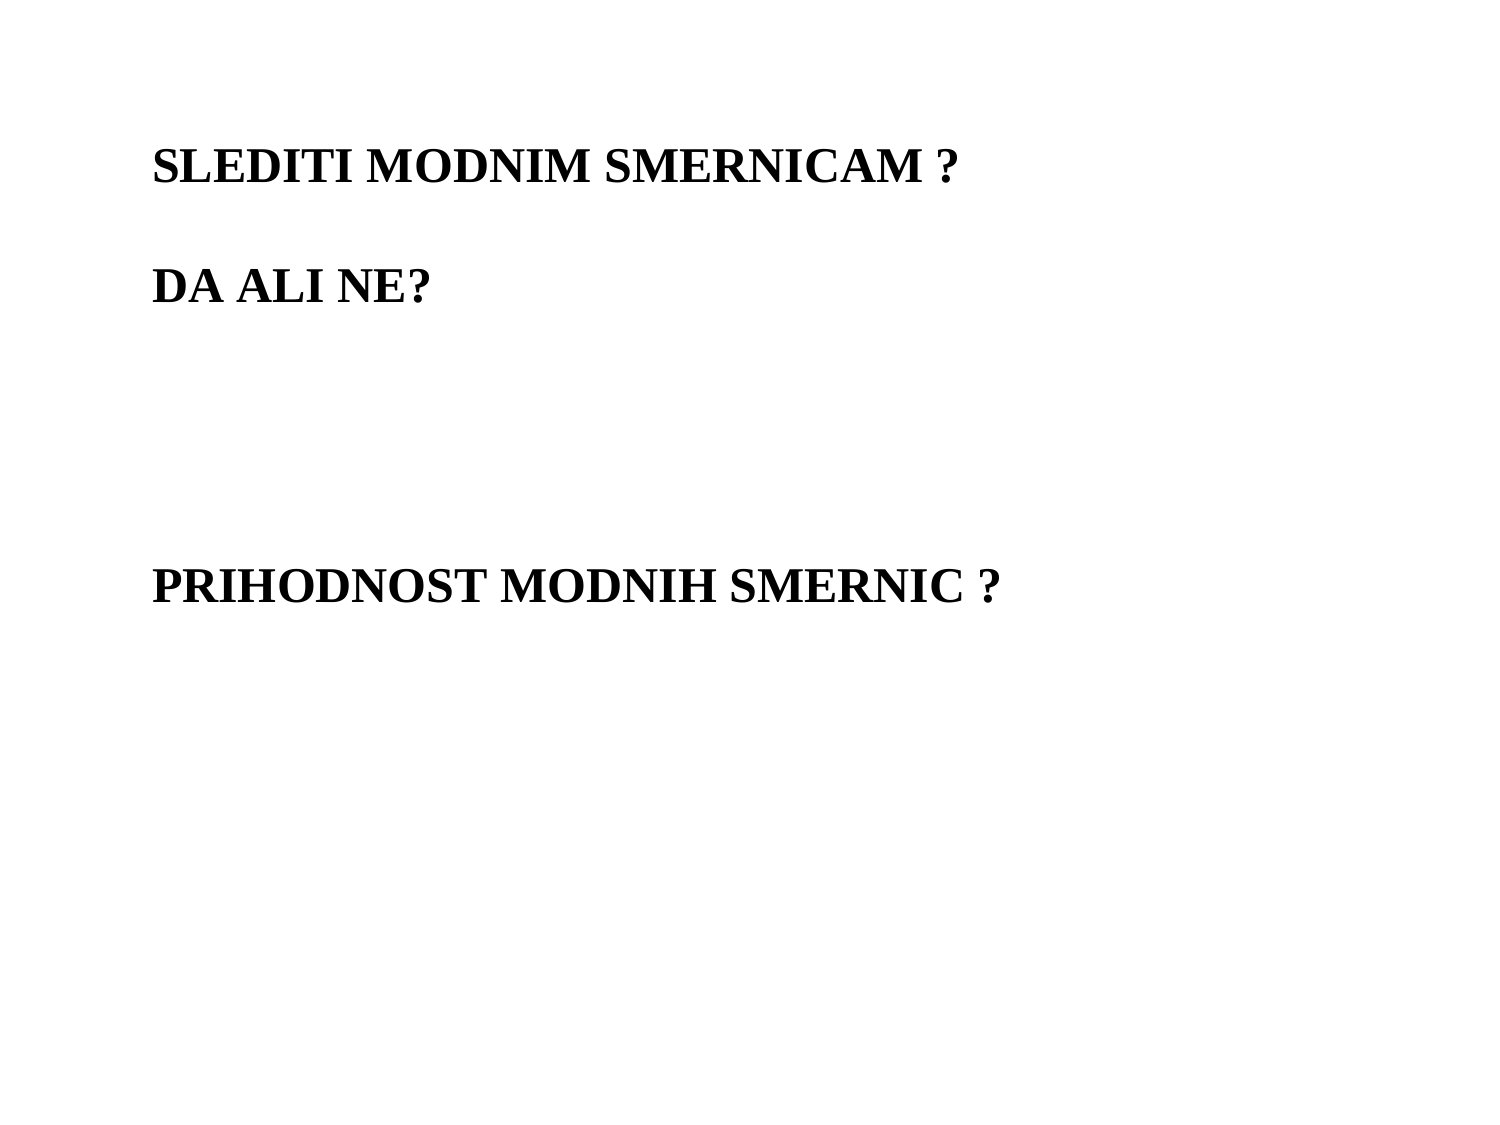

SLEDITI MODNIM SMERNICAM ?
DA ALI NE?
PRIHODNOST MODNIH SMERNIC ?